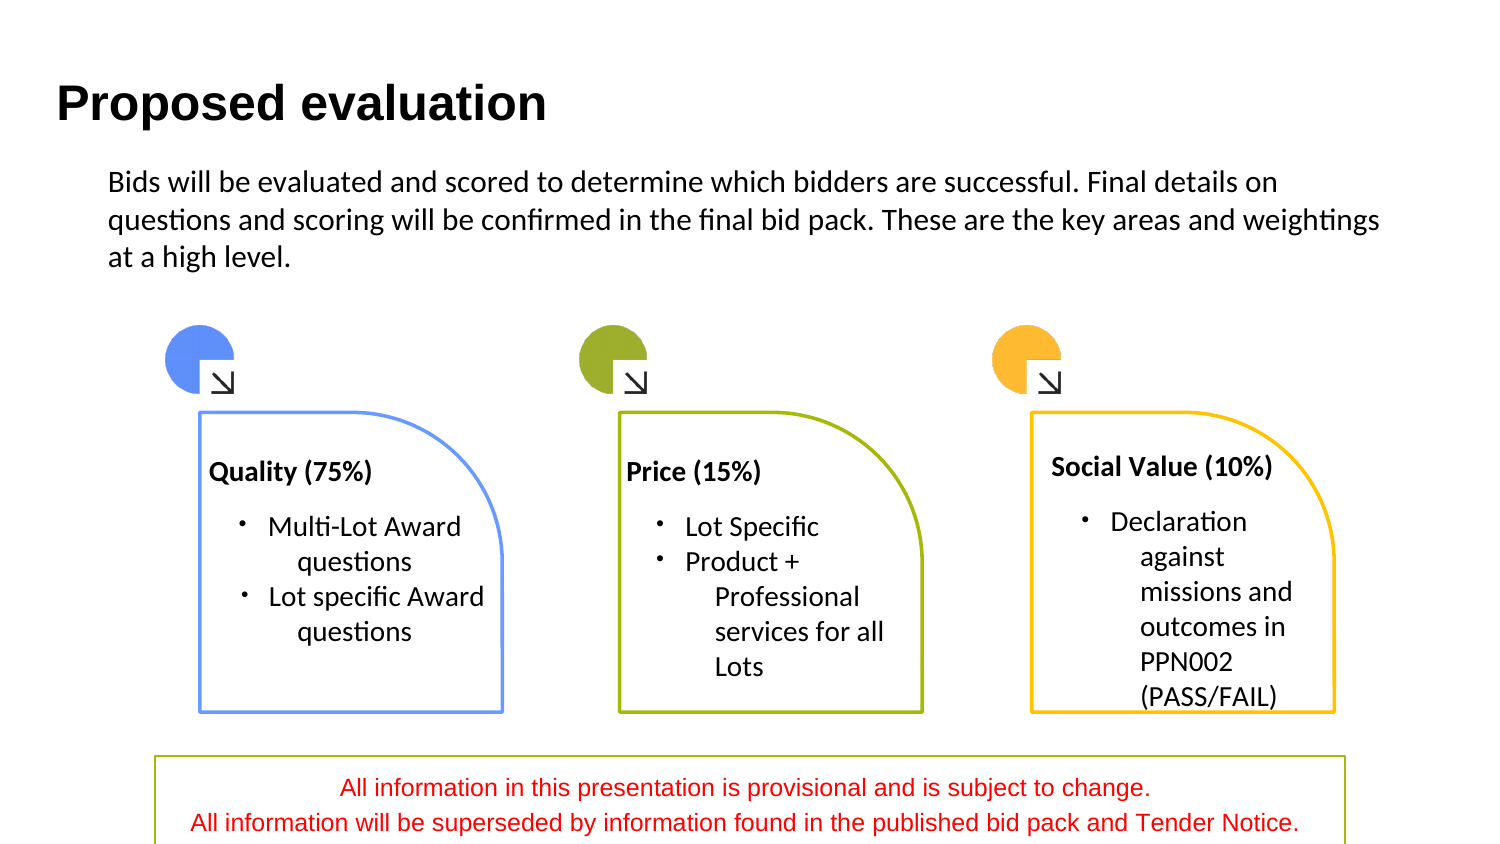

# Proposed evaluation
Bids will be evaluated and scored to determine which bidders are successful. Final details on questions and scoring will be confirmed in the final bid pack. These are the key areas and weightings at a high level.
Social Value (10%)
Declaration against missions and outcomes in PPN002 (PASS/FAIL)
Quality (75%)
Multi-Lot Award questions
Lot specific Award questions
Price (15%)
Lot Specific
Product + Professional services for all Lots
All information in this presentation is provisional and is subject to change.
All information will be superseded by information found in the published bid pack and Tender Notice.